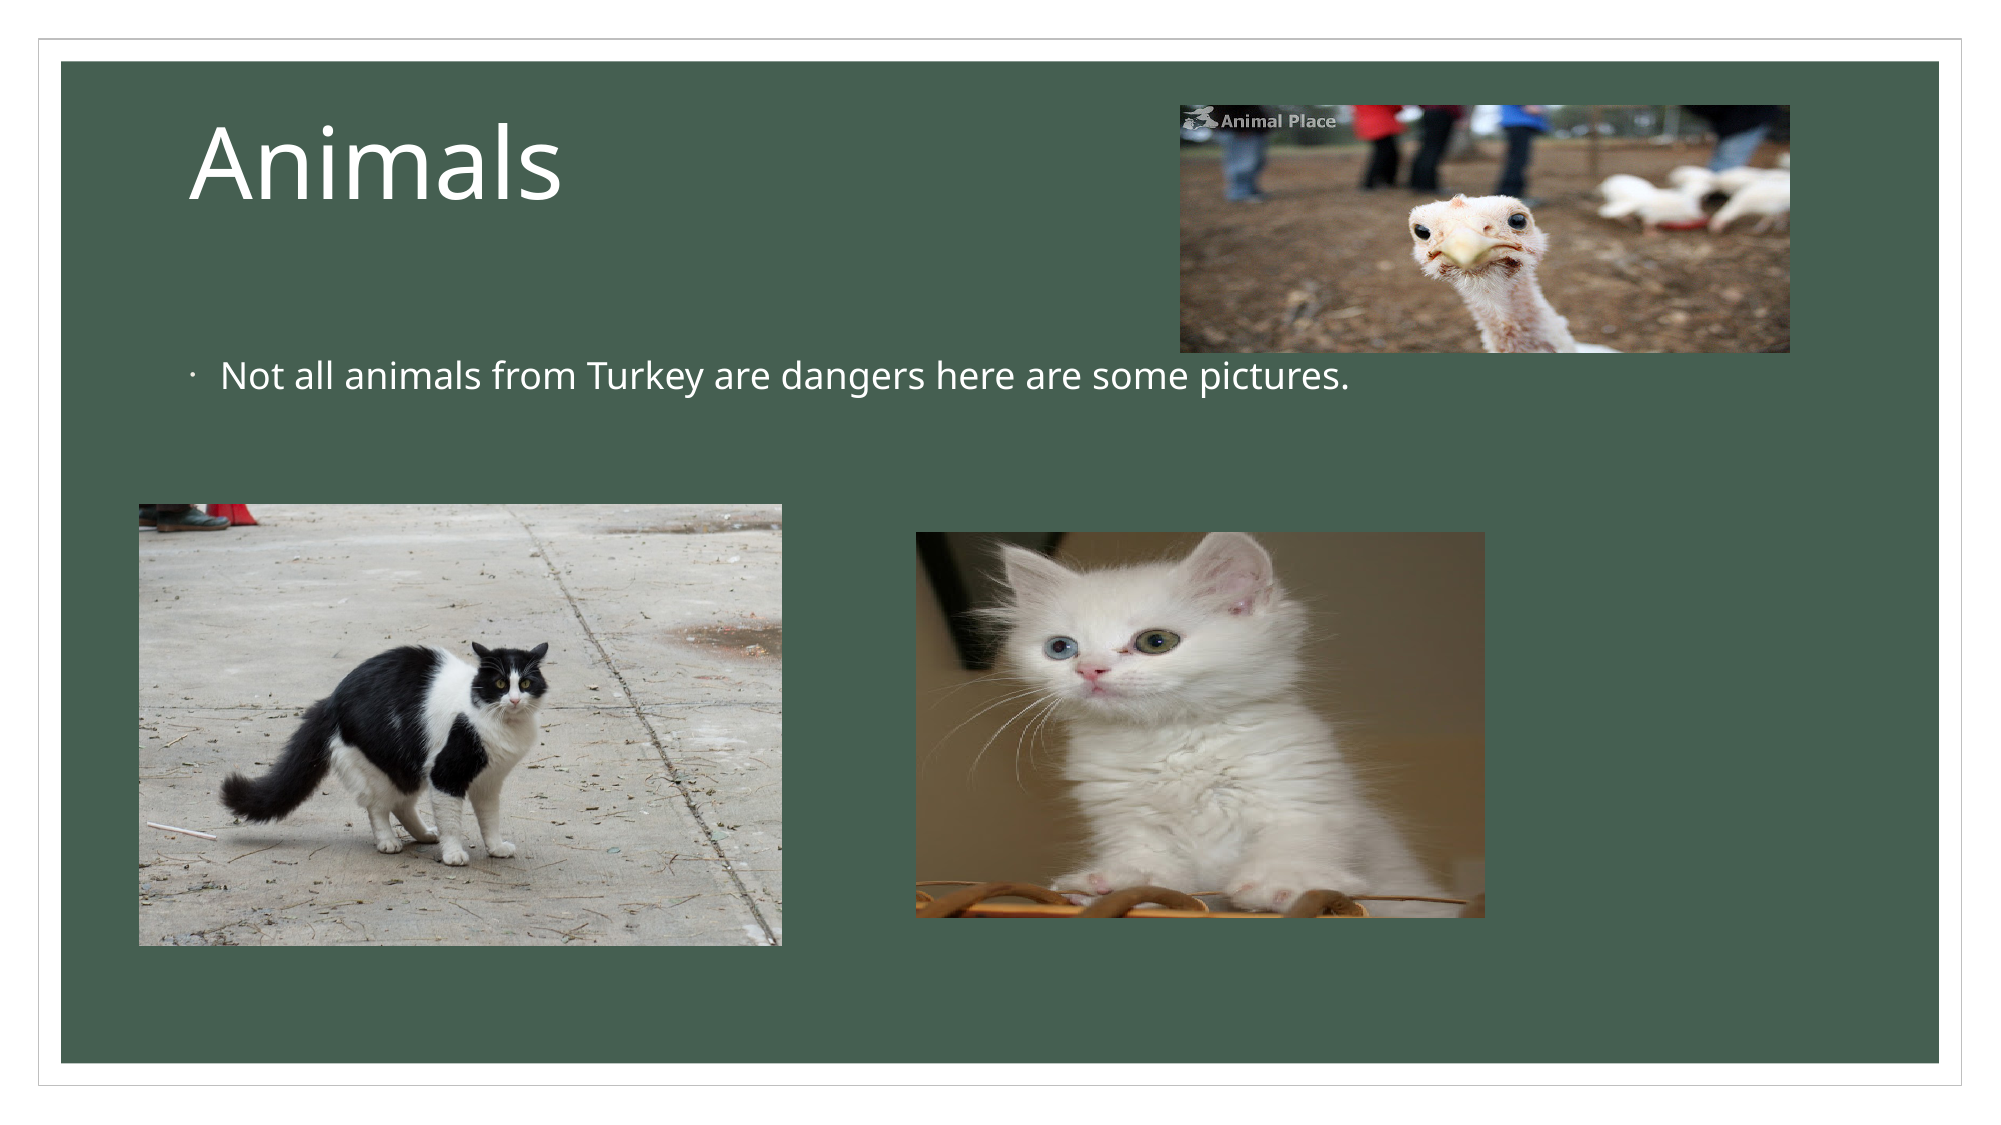

# Animals
Not all animals from Turkey are dangers here are some pictures.